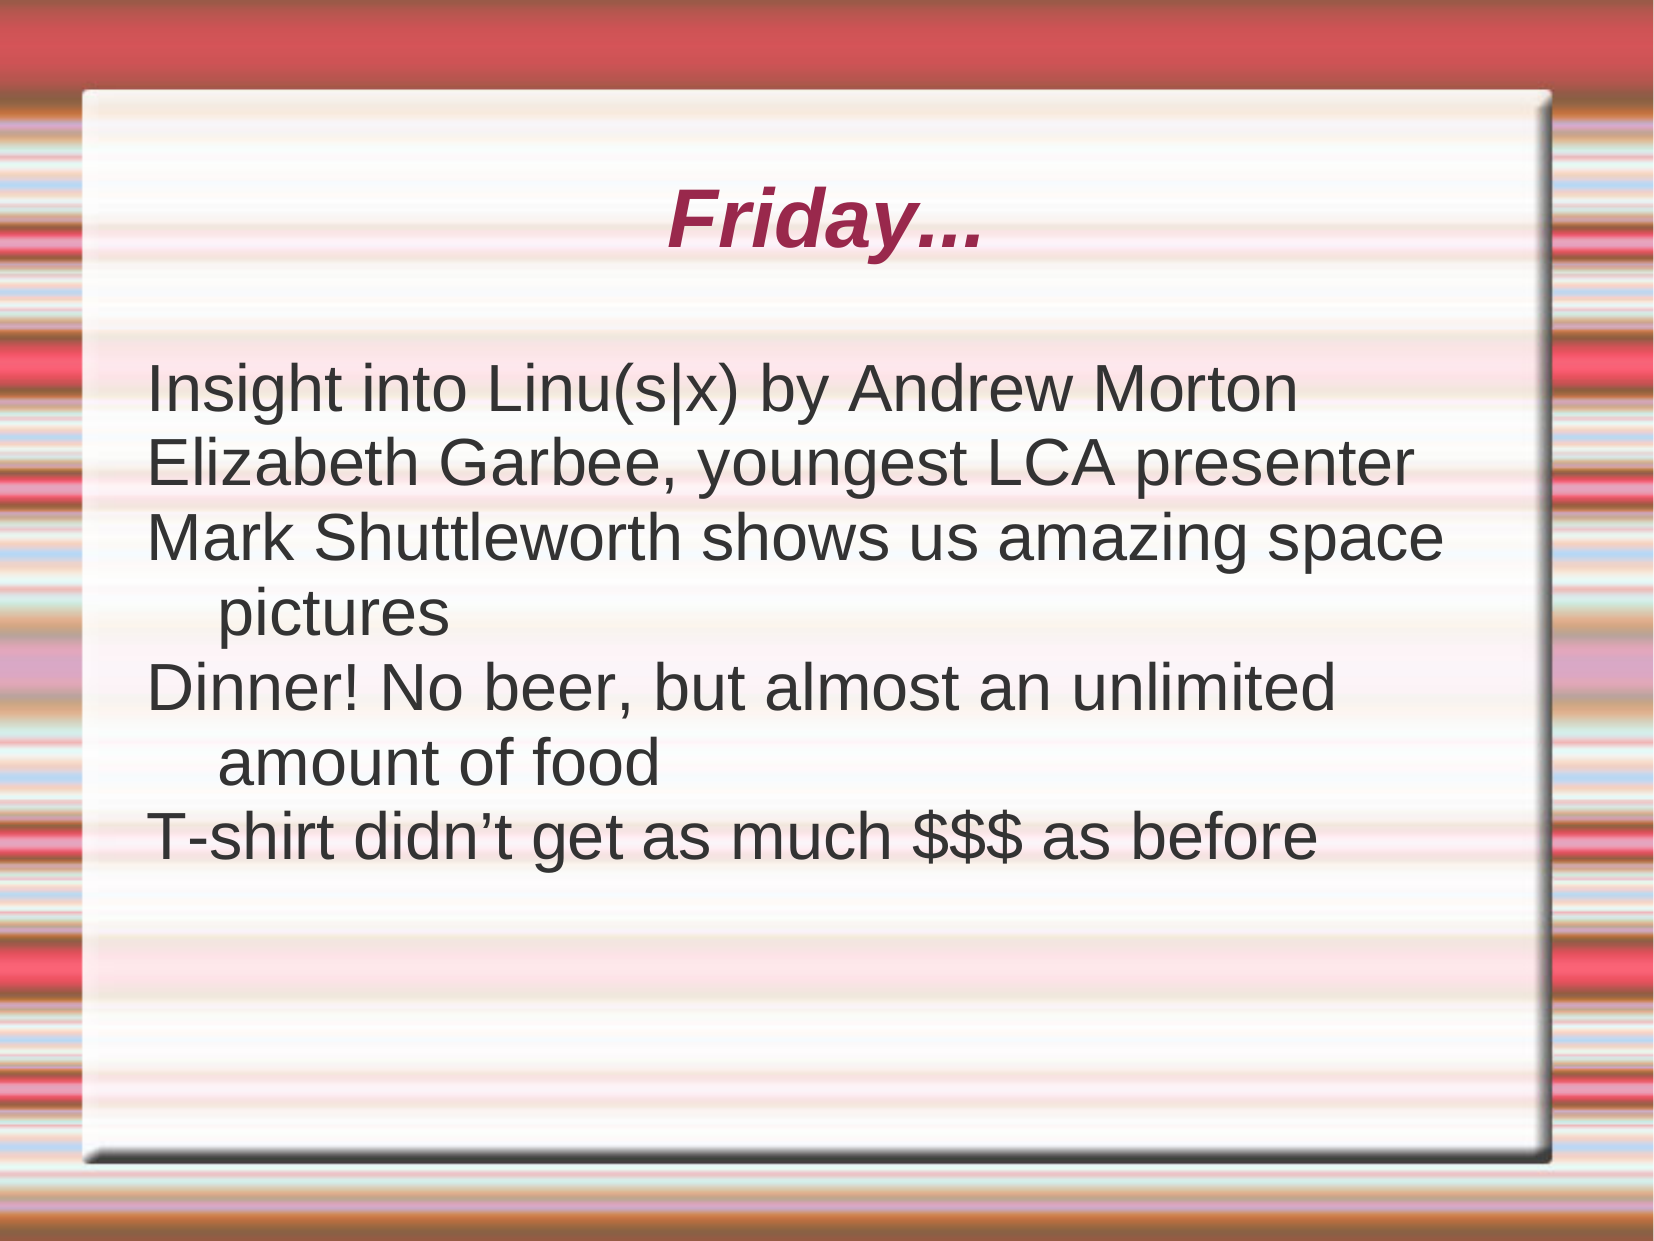

# Friday...
Insight into Linu(s|x) by Andrew Morton
Elizabeth Garbee, youngest LCA presenter
Mark Shuttleworth shows us amazing space pictures
Dinner! No beer, but almost an unlimited amount of food
T-shirt didn’t get as much $$$ as before